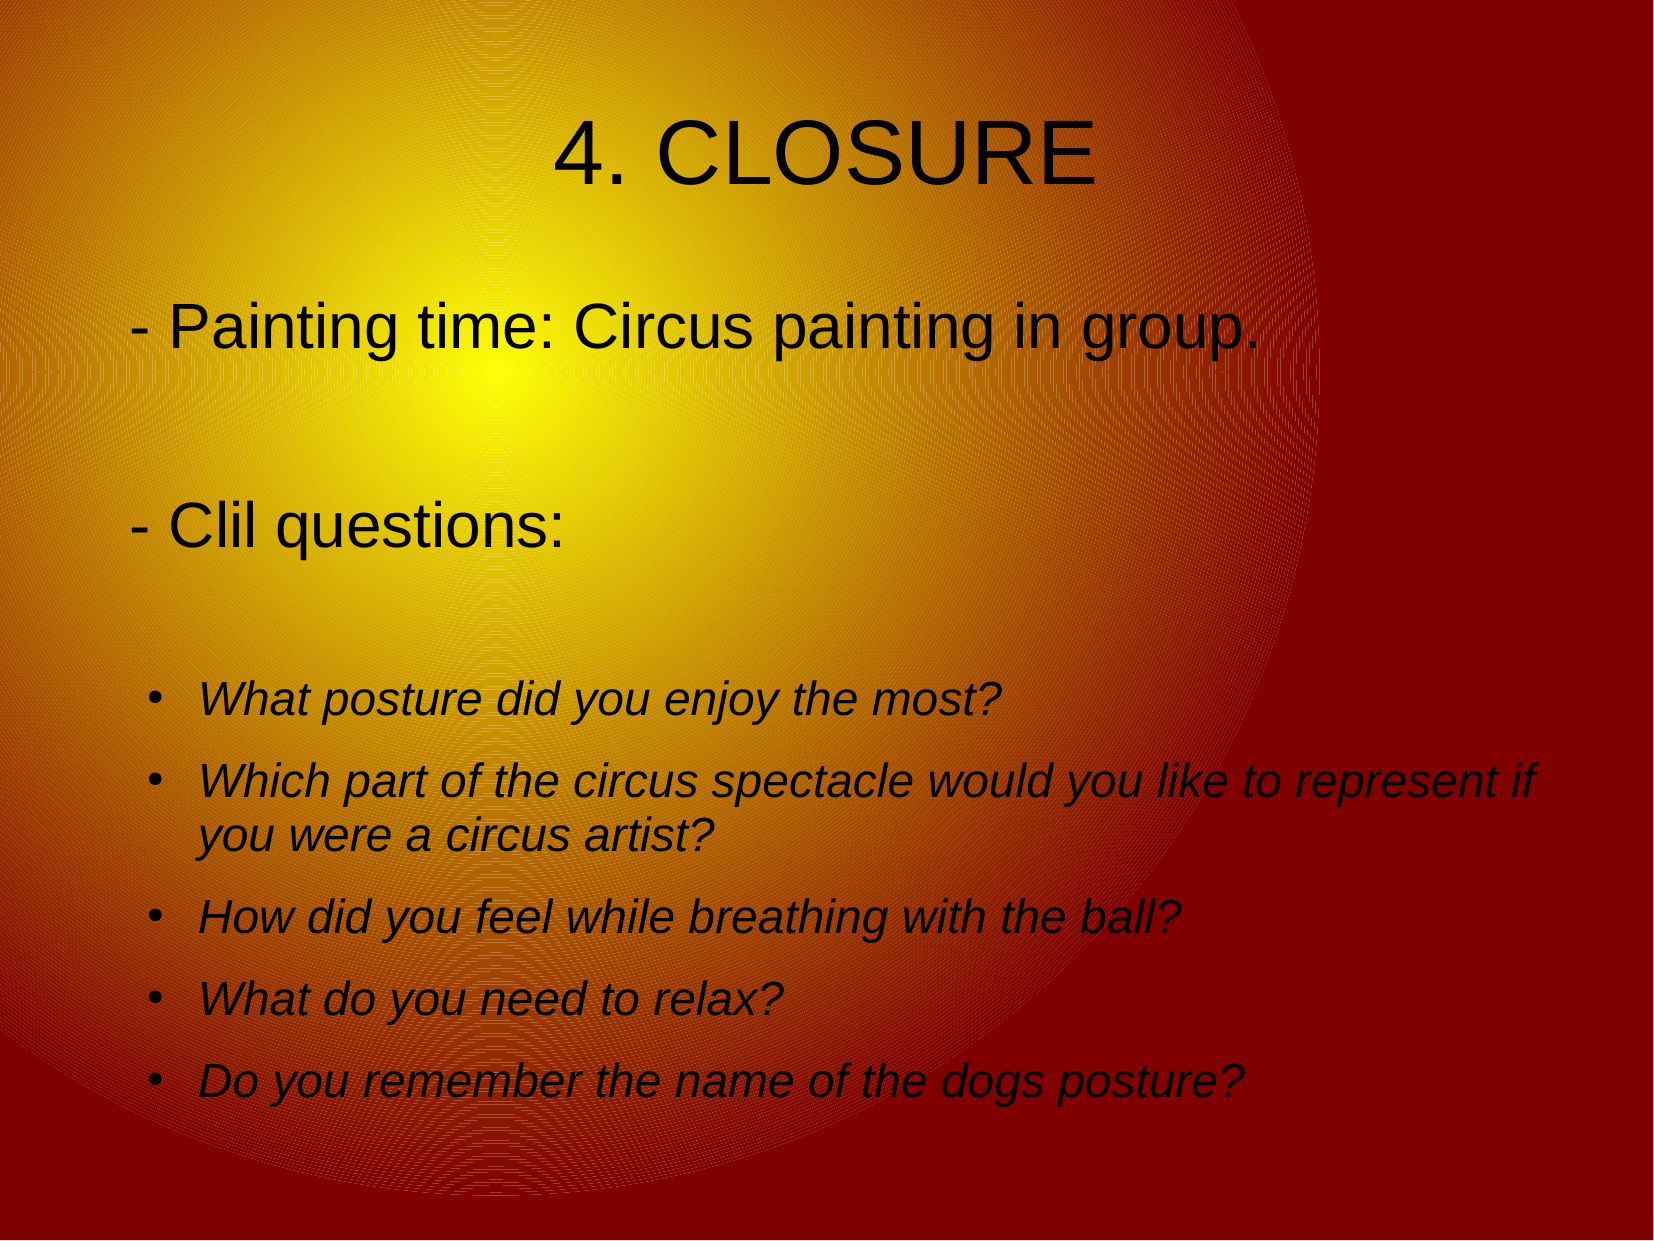

# 4. CLOSURE
- Painting time: Circus painting in group.
- Clil questions:
What posture did you enjoy the most?
Which part of the circus spectacle would you like to represent if you were a circus artist?
How did you feel while breathing with the ball?
What do you need to relax?
Do you remember the name of the dogs posture?